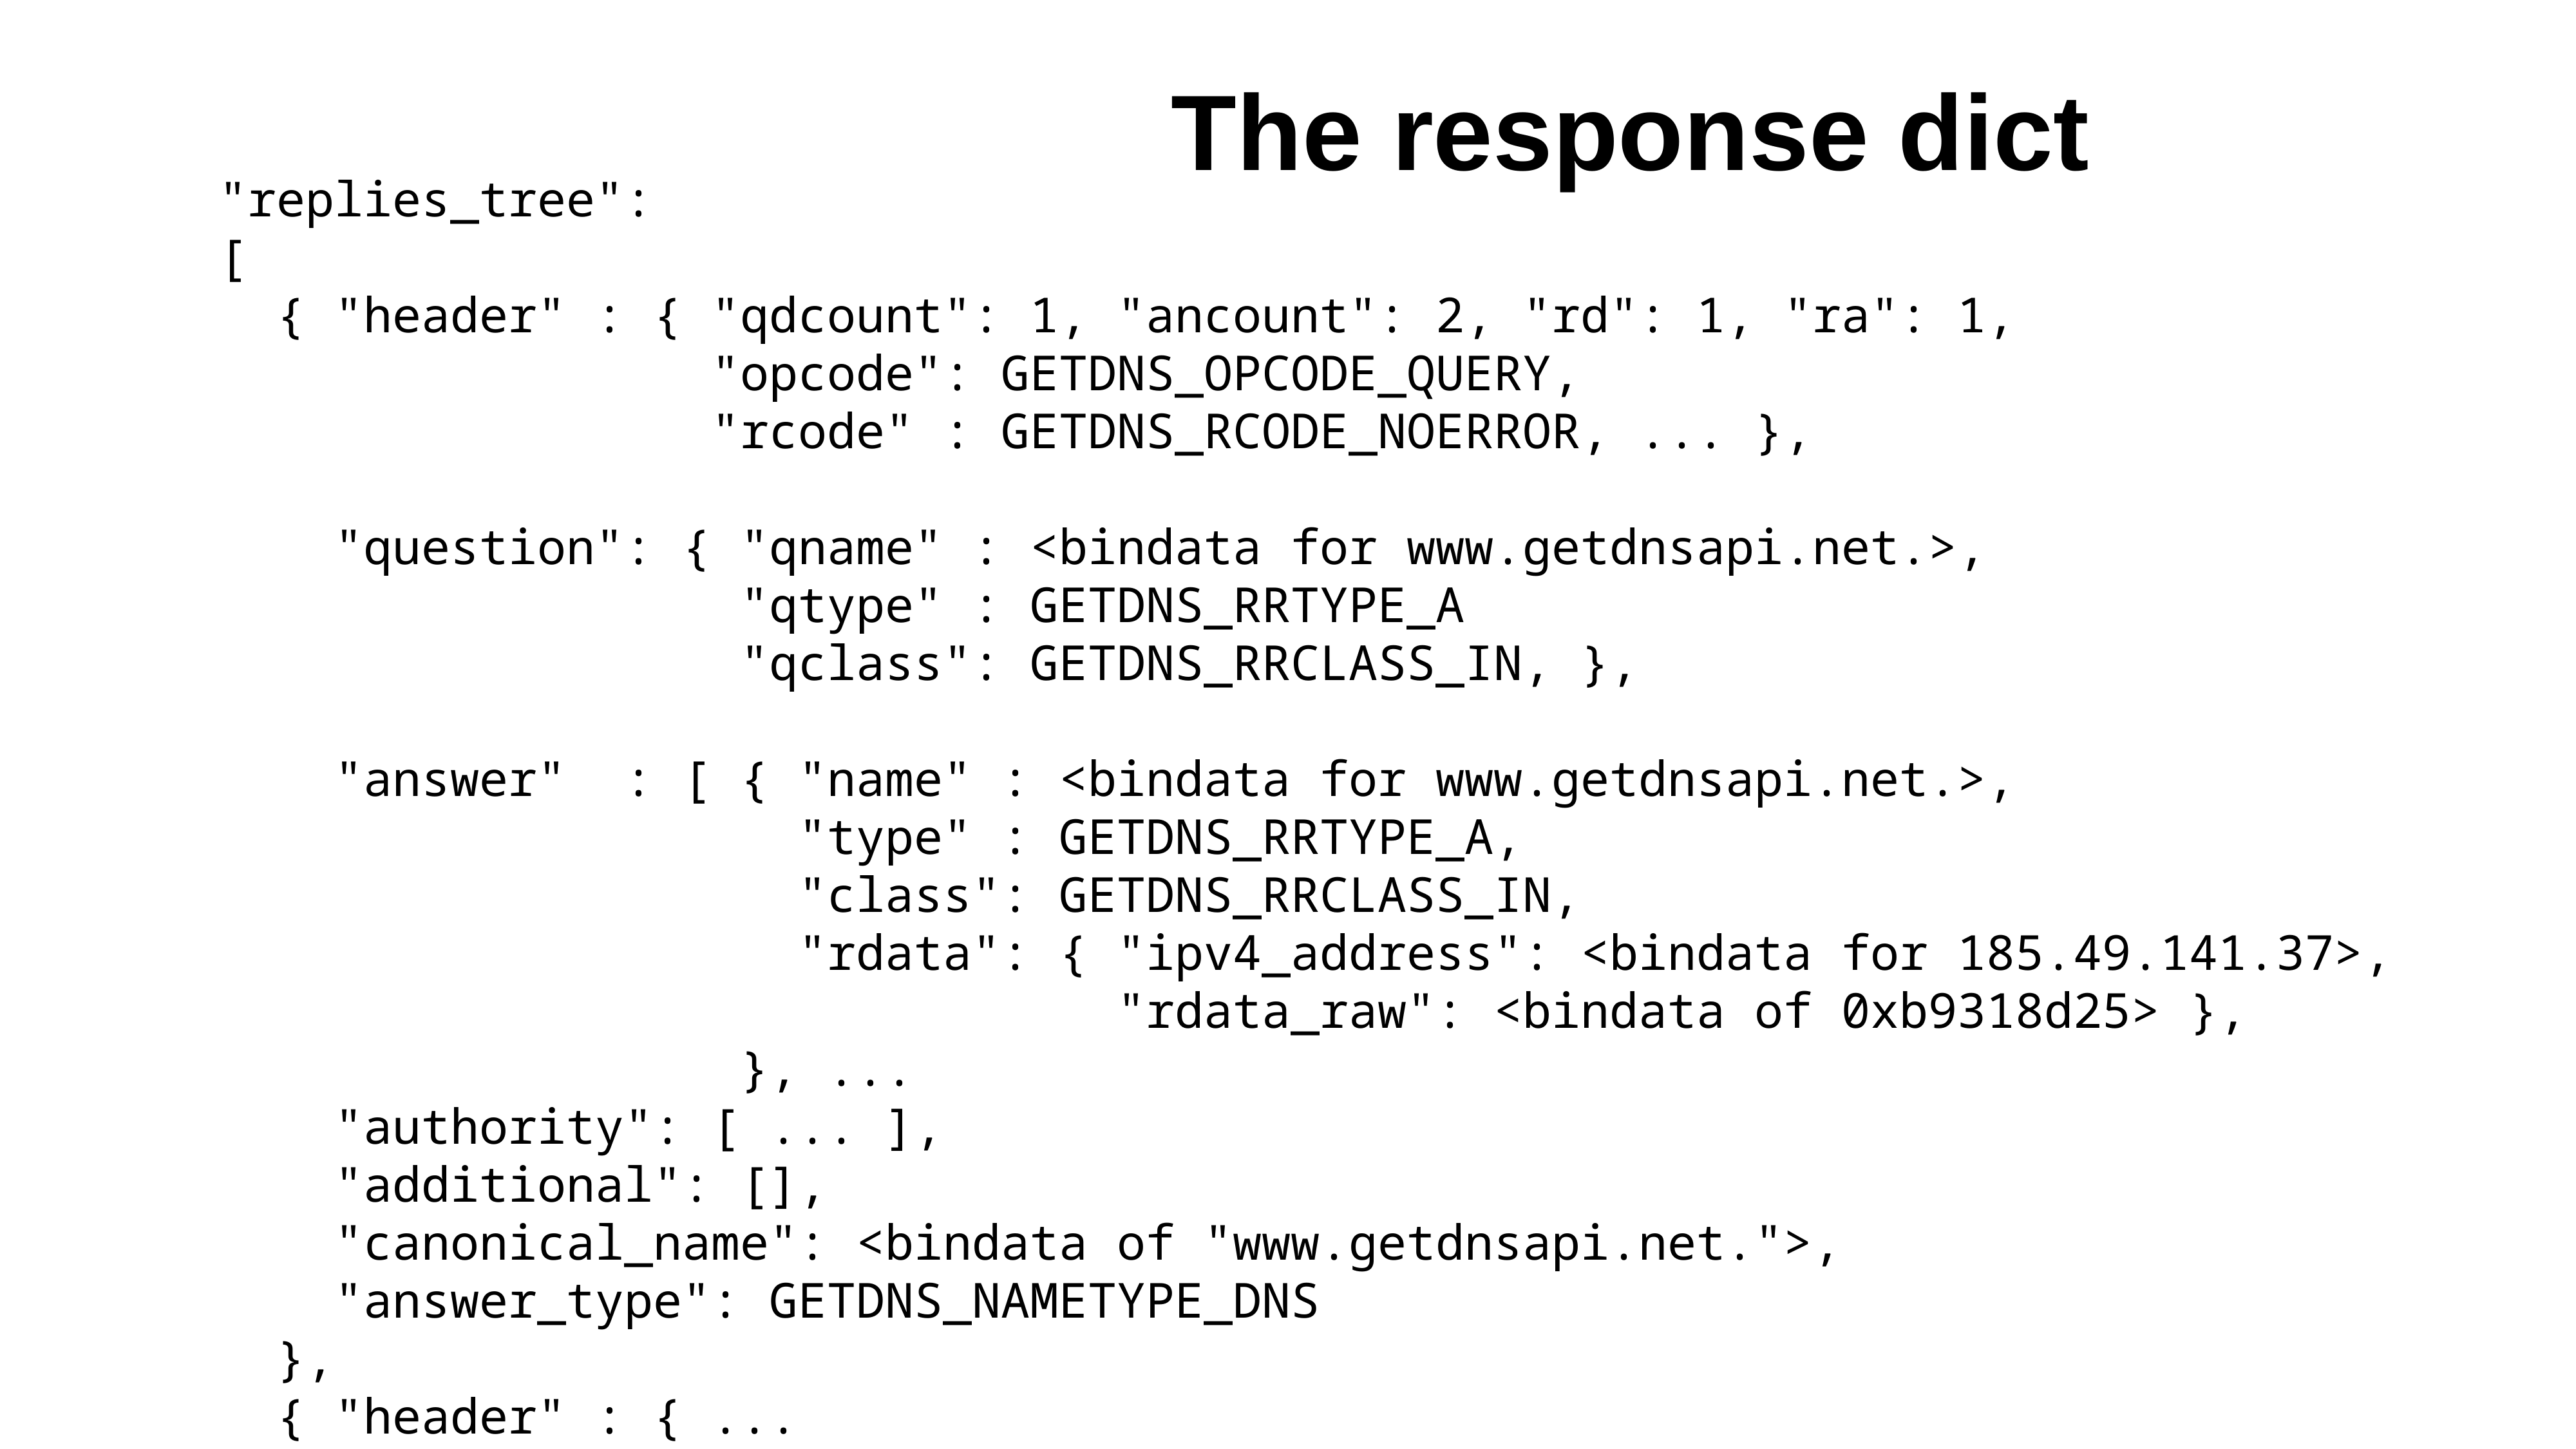

# The response dict
"replies_tree":
[
 { "header" : { "qdcount": 1, "ancount": 2, "rd": 1, "ra": 1,
 "opcode": GETDNS_OPCODE_QUERY,
 "rcode" : GETDNS_RCODE_NOERROR, ... },
 "question": { "qname" : <bindata for www.getdnsapi.net.>,
 "qtype" : GETDNS_RRTYPE_A
 "qclass": GETDNS_RRCLASS_IN, },
 "answer" : [ { "name" : <bindata for www.getdnsapi.net.>,
 "type" : GETDNS_RRTYPE_A,
 "class": GETDNS_RRCLASS_IN,
 "rdata": { "ipv4_address": <bindata for 185.49.141.37>,
 "rdata_raw": <bindata of 0xb9318d25> },
 }, ...
 "authority": [ ... ],
 "additional": [],
 "canonical_name": <bindata of "www.getdnsapi.net.">,
 "answer_type": GETDNS_NAMETYPE_DNS
 },
 { "header" : { ...